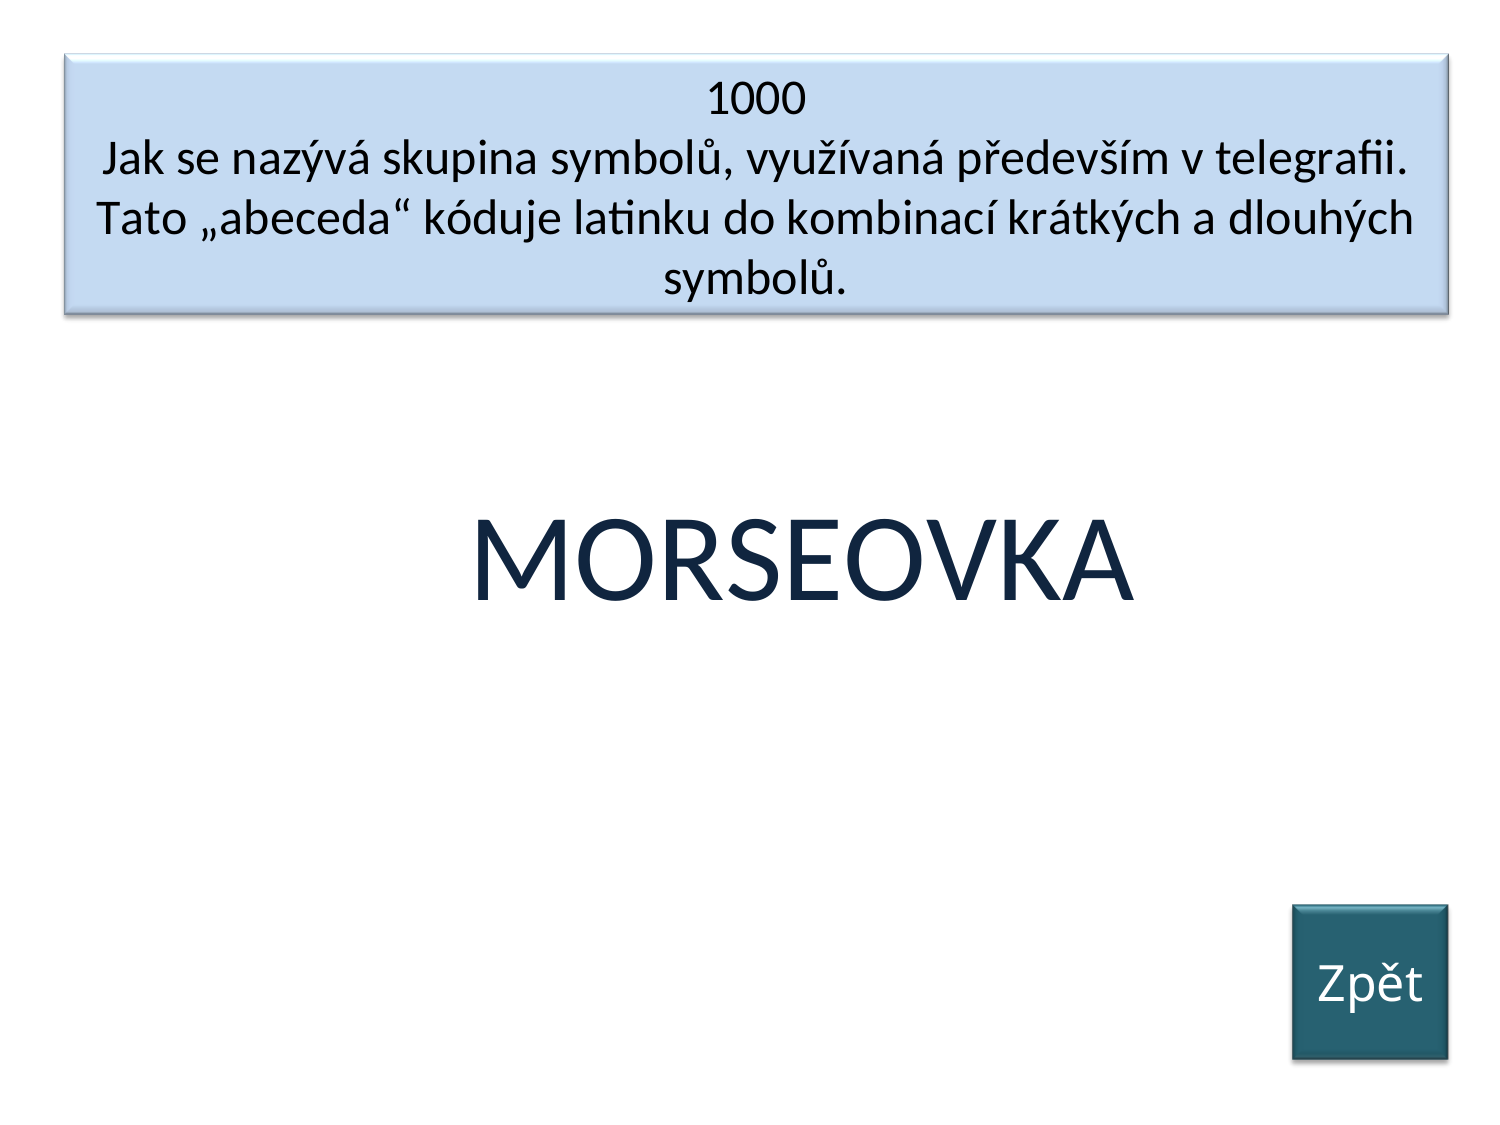

1000
Jak se nazývá skupina symbolů, využívaná především v telegrafii. Tato „abeceda“ kóduje latinku do kombinací krátkých a dlouhých symbolů.
MORSEOVKA
Zpět